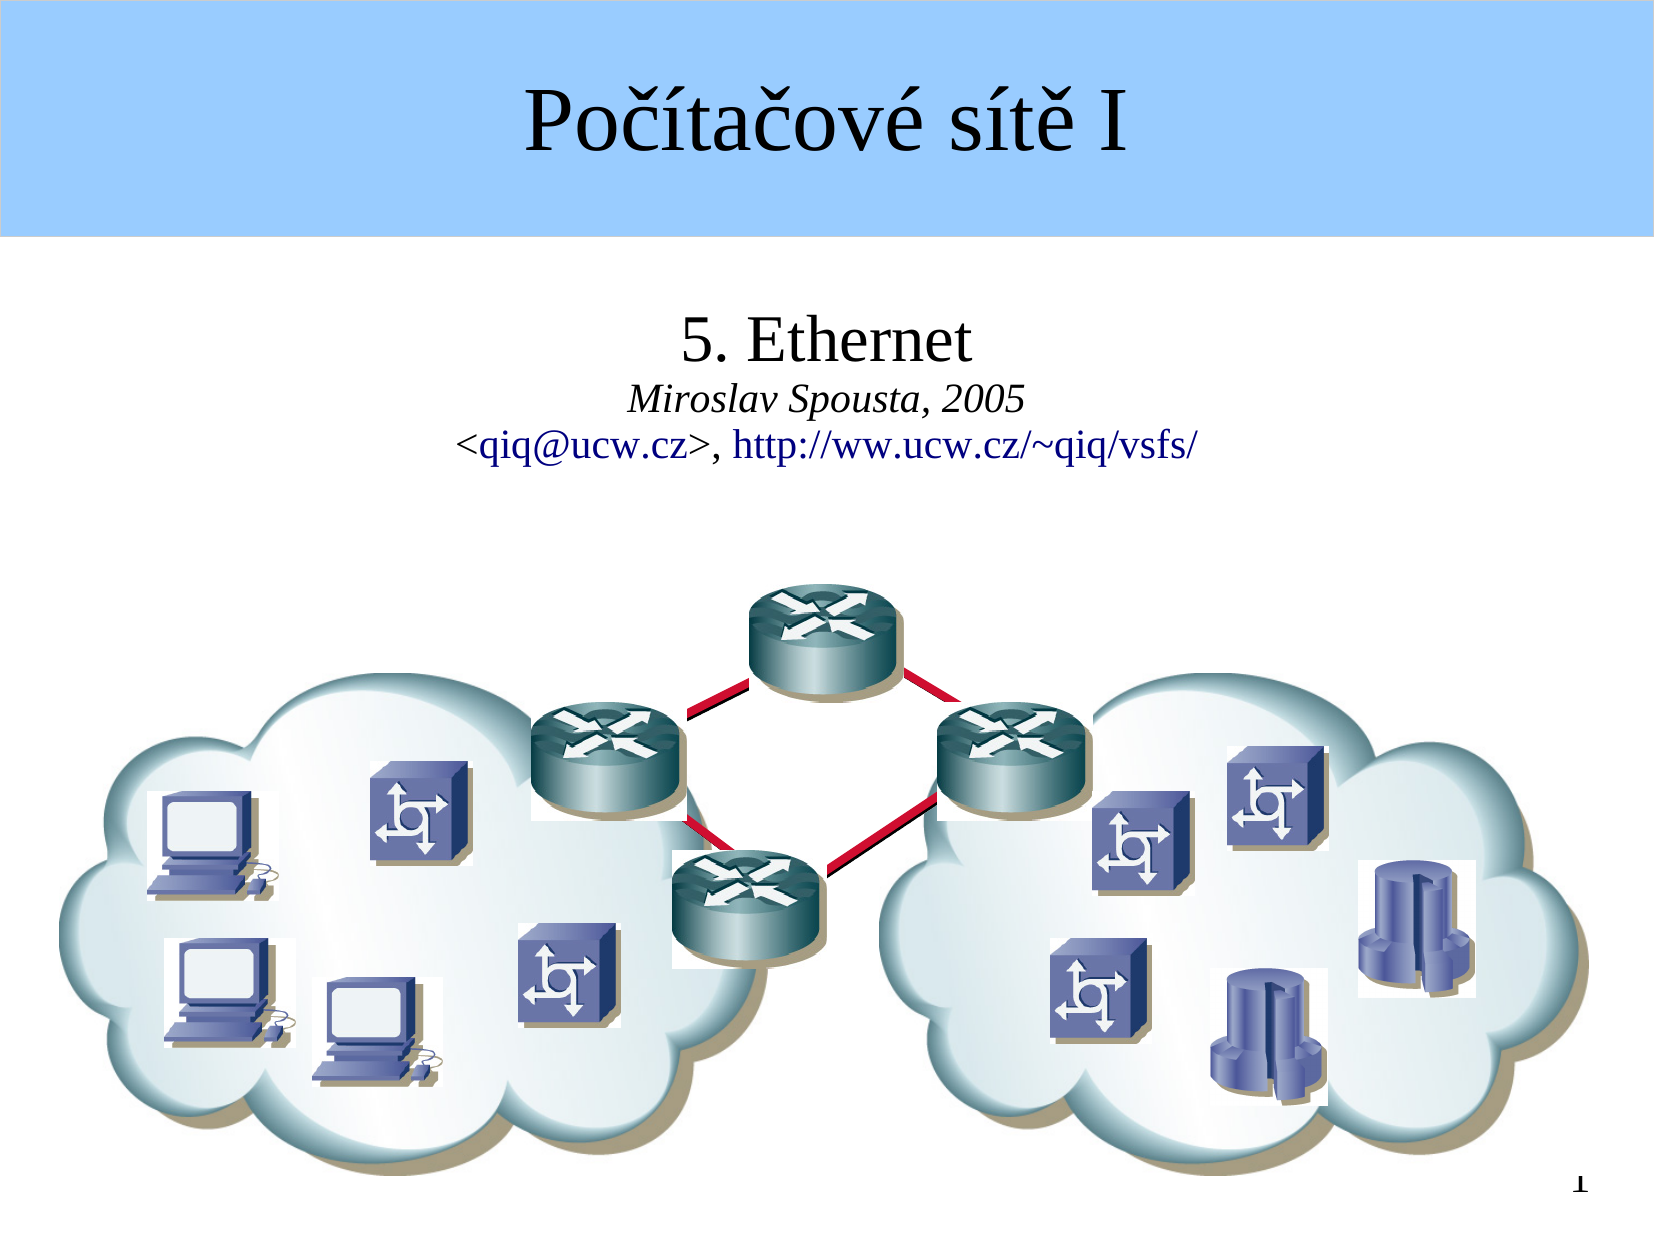

# Počítačové sítě I
5. Ethernet
Miroslav Spousta, 2005
<qiq@ucw.cz>, http://ww.ucw.cz/~qiq/vsfs/